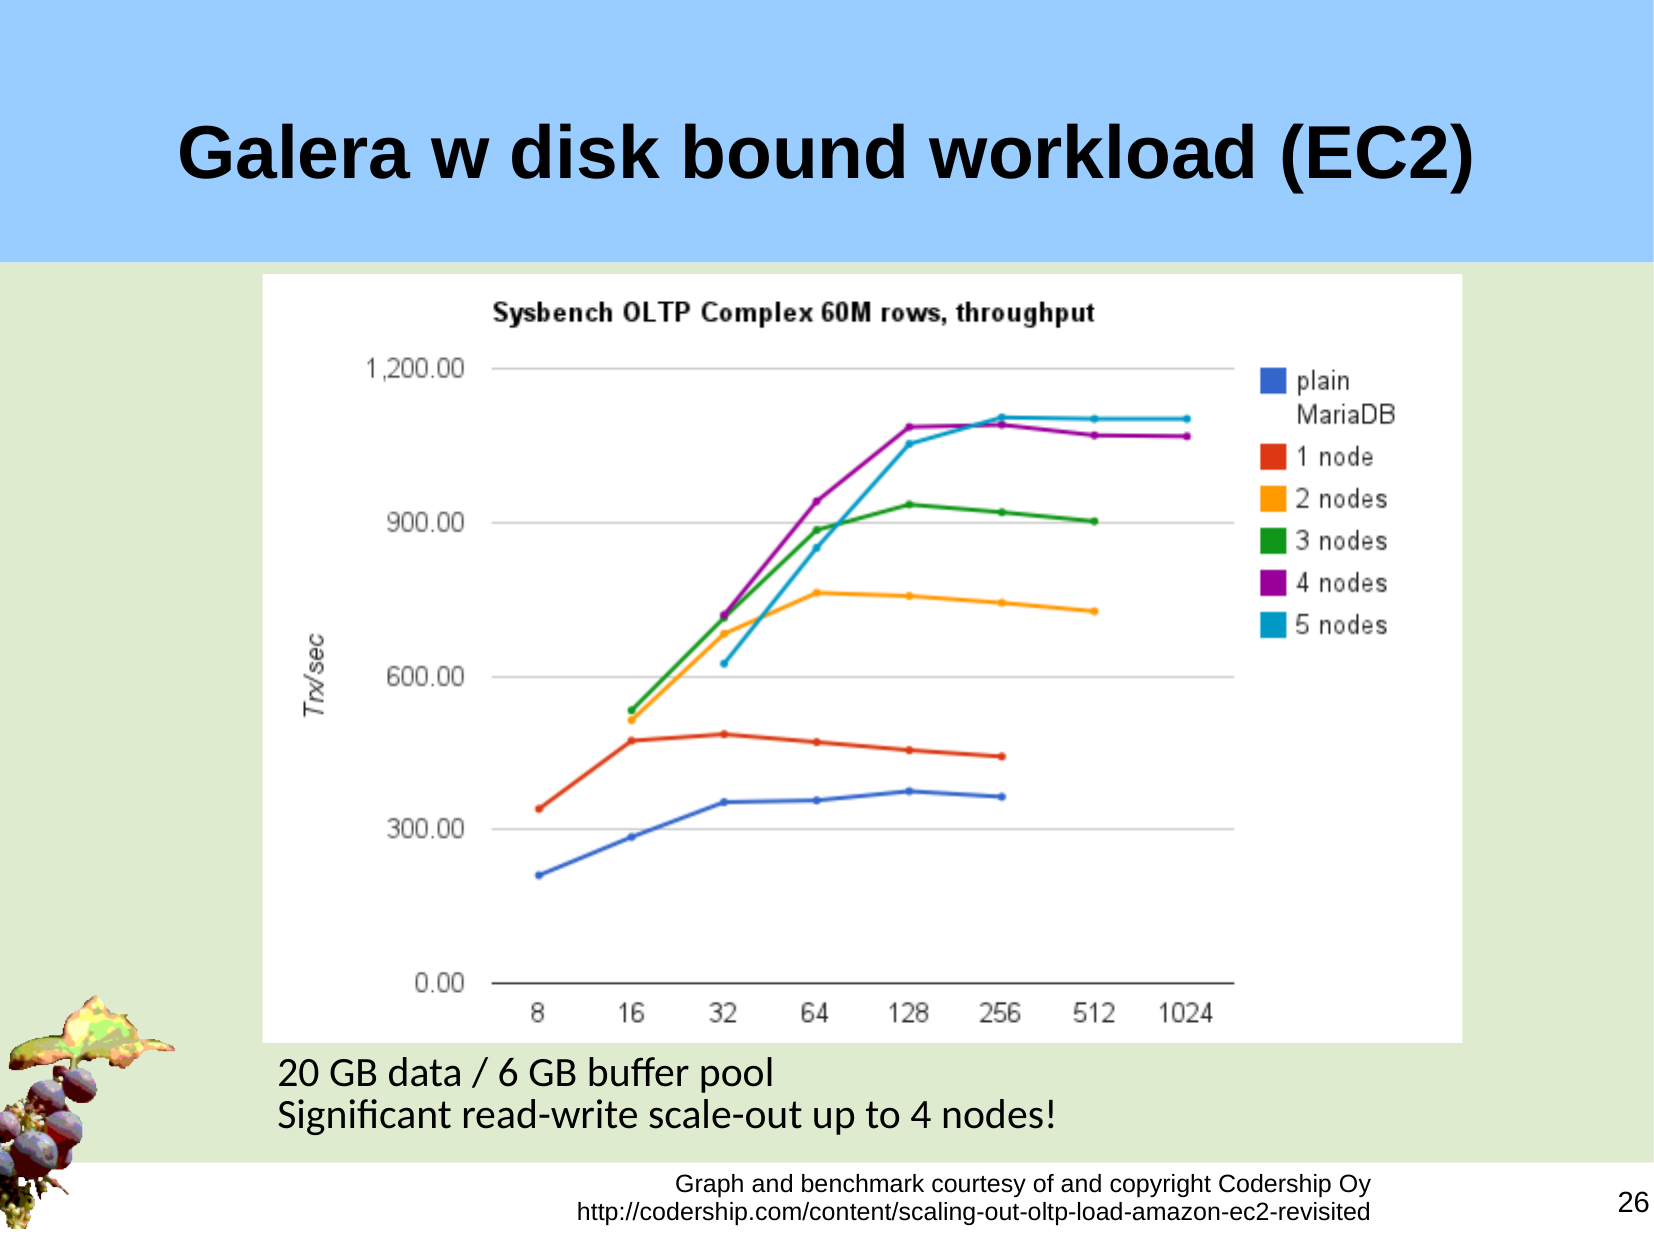

# Galera w disk bound workload (EC2)
20 GB data / 6 GB buffer pool
Significant read-write scale-out up to 4 nodes!
Graph and benchmark courtesy of and copyright Codership Oy
http://codership.com/content/scaling-out-oltp-load-amazon-ec2-revisited
26